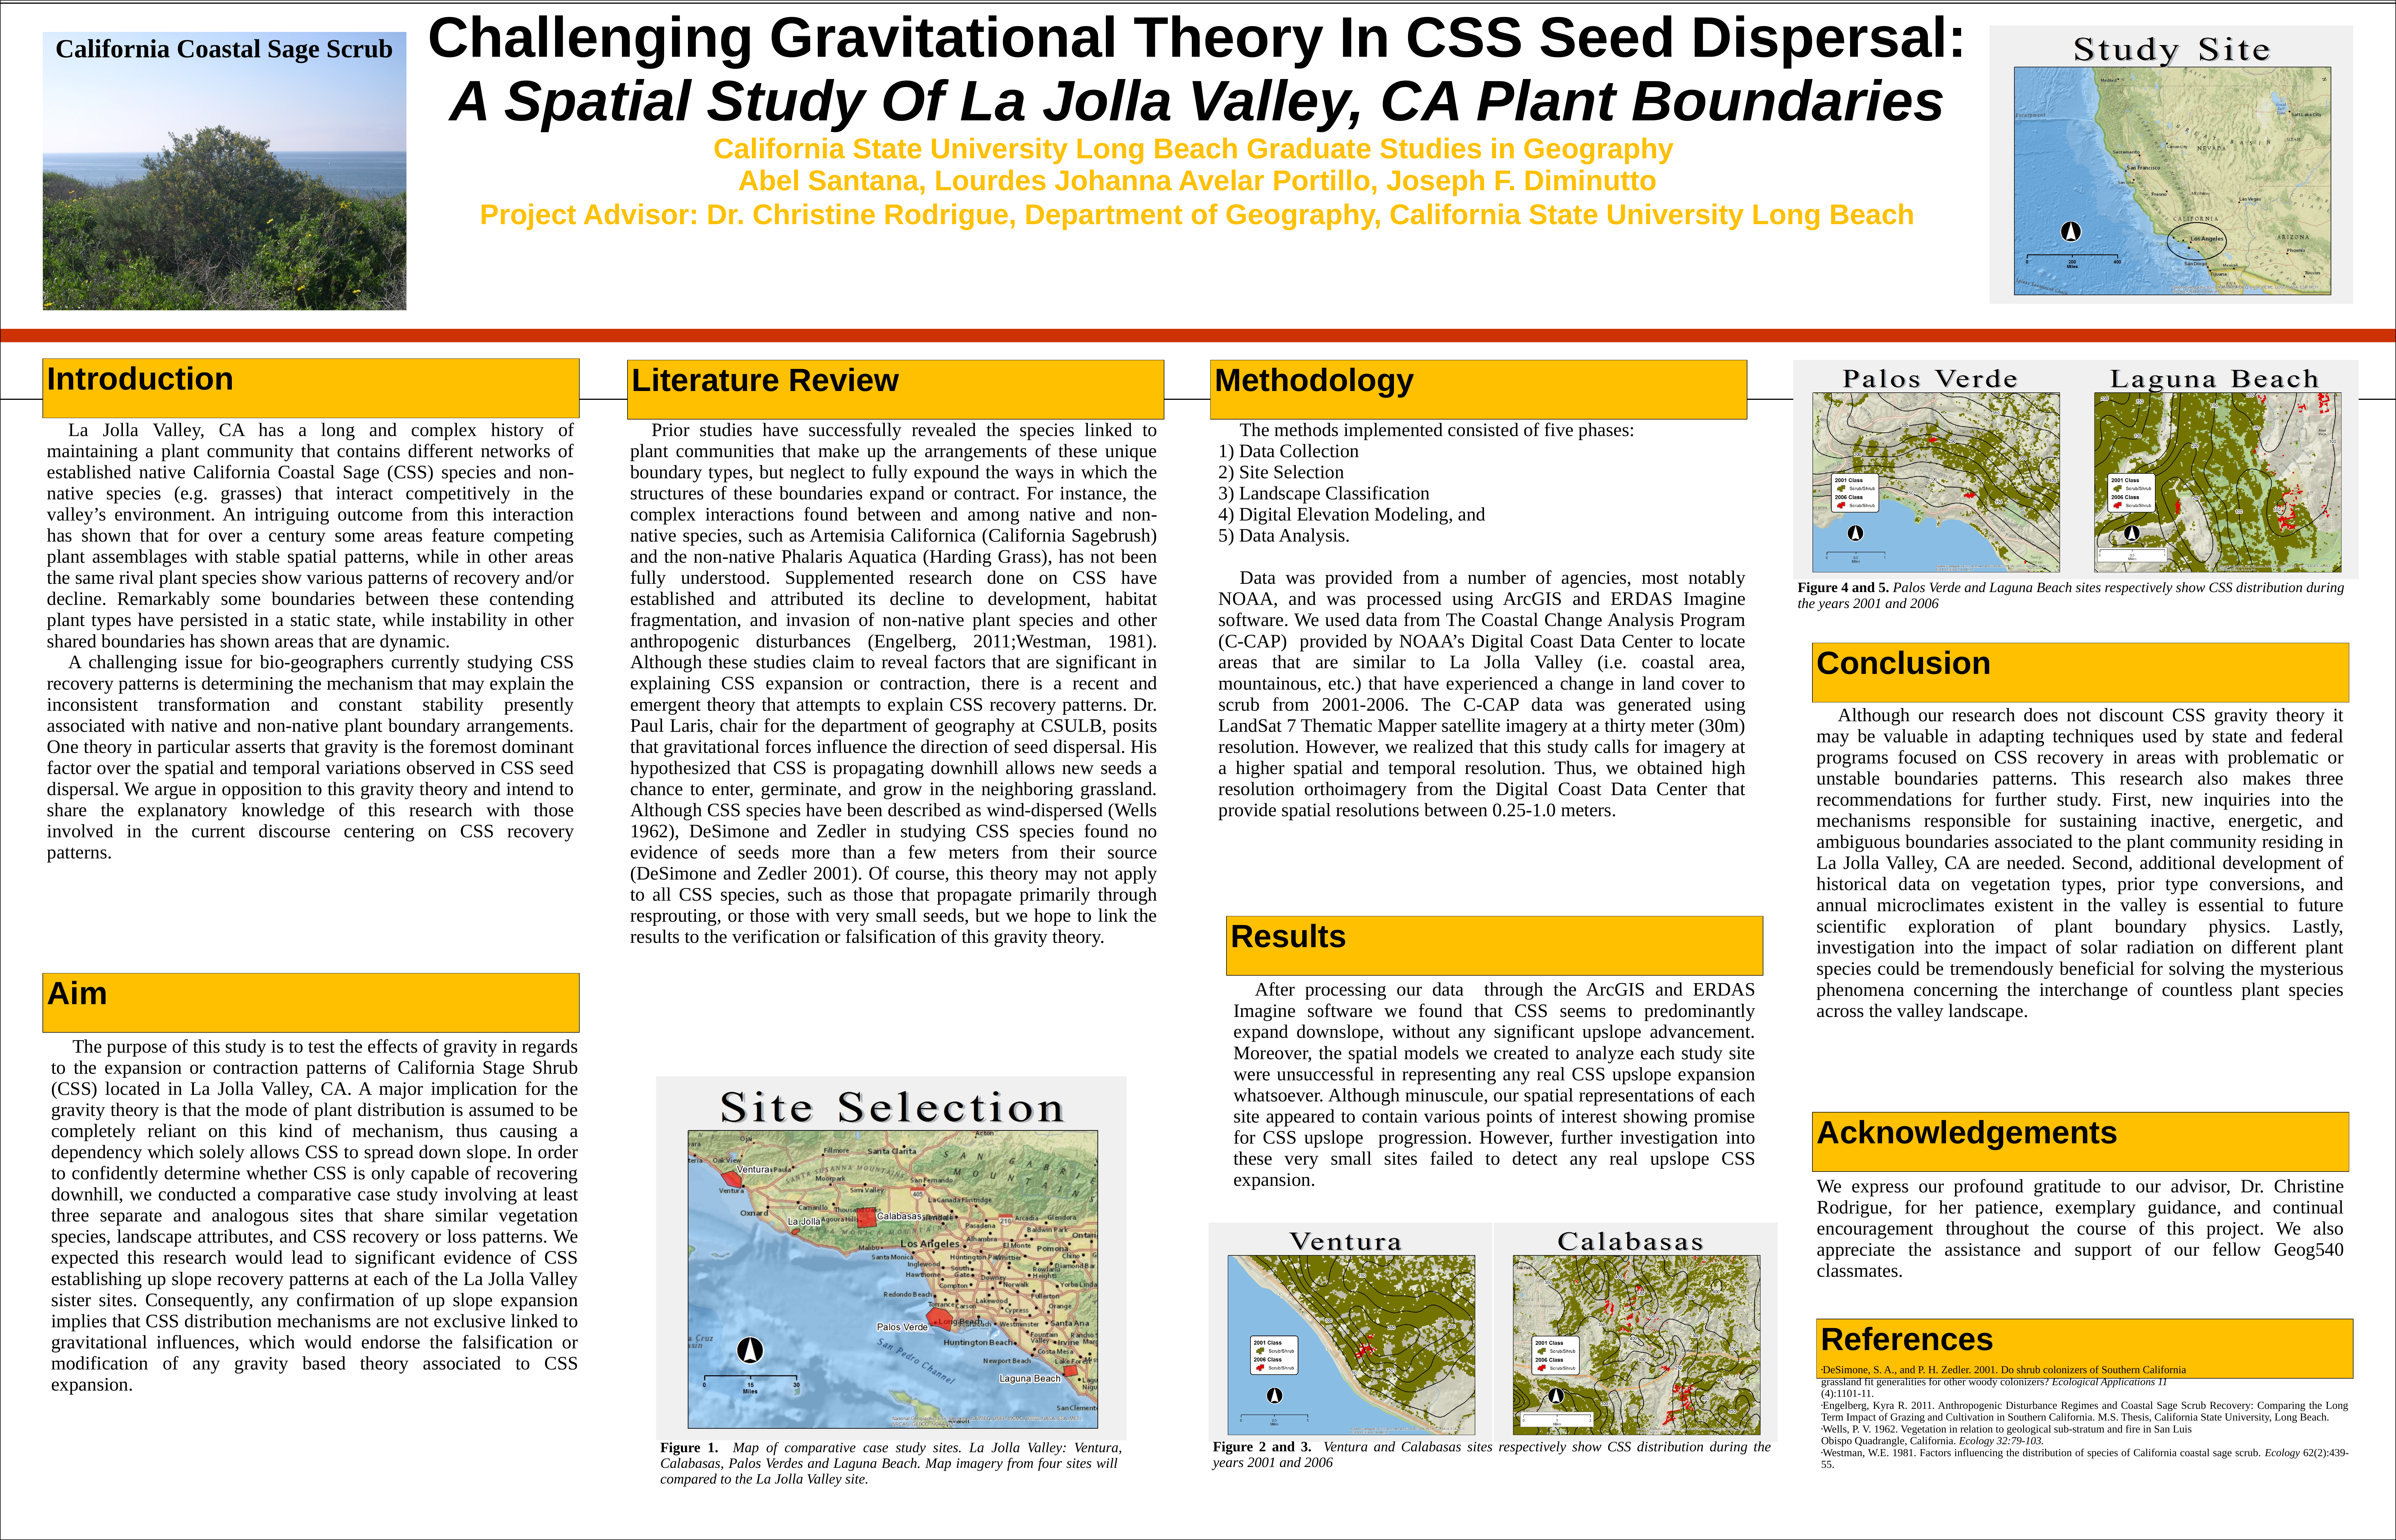

Challenging Gravitational Theory In CSS Seed Dispersal:
A Spatial Study Of La Jolla Valley, CA Plant Boundaries
California State University Long Beach Graduate Studies in Geography
Abel Santana, Lourdes Johanna Avelar Portillo, Joseph F. Diminutto
Project Advisor: Dr. Christine Rodrigue, Department of Geography, California State University Long Beach
California Coastal Sage Scrub
Introduction
Literature Review
Methodology
	La Jolla Valley, CA has a long and complex history of maintaining a plant community that contains different networks of established native California Coastal Sage (CSS) species and non-native species (e.g. grasses) that interact competitively in the valley’s environment. An intriguing outcome from this interaction has shown that for over a century some areas feature competing plant assemblages with stable spatial patterns, while in other areas the same rival plant species show various patterns of recovery and/or decline. Remarkably some boundaries between these contending plant types have persisted in a static state, while instability in other shared boundaries has shown areas that are dynamic.
	A challenging issue for bio-geographers currently studying CSS recovery patterns is determining the mechanism that may explain the inconsistent transformation and constant stability presently associated with native and non-native plant boundary arrangements. One theory in particular asserts that gravity is the foremost dominant factor over the spatial and temporal variations observed in CSS seed dispersal. We argue in opposition to this gravity theory and intend to share the explanatory knowledge of this research with those involved in the current discourse centering on CSS recovery patterns.
	Prior studies have successfully revealed the species linked to plant communities that make up the arrangements of these unique boundary types, but neglect to fully expound the ways in which the structures of these boundaries expand or contract. For instance, the complex interactions found between and among native and non-native species, such as Artemisia Californica (California Sagebrush) and the non-native Phalaris Aquatica (Harding Grass), has not been fully understood. Supplemented research done on CSS have established and attributed its decline to development, habitat fragmentation, and invasion of non-native plant species and other anthropogenic disturbances (Engelberg, 2011;Westman, 1981). Although these studies claim to reveal factors that are significant in explaining CSS expansion or contraction, there is a recent and emergent theory that attempts to explain CSS recovery patterns. Dr. Paul Laris, chair for the department of geography at CSULB, posits that gravitational forces influence the direction of seed dispersal. His hypothesized that CSS is propagating downhill allows new seeds a chance to enter, germinate, and grow in the neighboring grassland. Although CSS species have been described as wind-dispersed (Wells 1962), DeSimone and Zedler in studying CSS species found no evidence of seeds more than a few meters from their source (DeSimone and Zedler 2001). Of course, this theory may not apply to all CSS species, such as those that propagate primarily through resprouting, or those with very small seeds, but we hope to link the results to the verification or falsification of this gravity theory.
	The methods implemented consisted of five phases:
1) Data Collection
2) Site Selection
3) Landscape Classification
4) Digital Elevation Modeling, and
5) Data Analysis.
	Data was provided from a number of agencies, most notably NOAA, and was processed using ArcGIS and ERDAS Imagine software. We used data from The Coastal Change Analysis Program (C-CAP) provided by NOAA’s Digital Coast Data Center to locate areas that are similar to La Jolla Valley (i.e. coastal area, mountainous, etc.) that have experienced a change in land cover to scrub from 2001-2006. The C-CAP data was generated using LandSat 7 Thematic Mapper satellite imagery at a thirty meter (30m) resolution. However, we realized that this study calls for imagery at a higher spatial and temporal resolution. Thus, we obtained high resolution orthoimagery from the Digital Coast Data Center that provide spatial resolutions between 0.25-1.0 meters.
Figure 4 and 5. Palos Verde and Laguna Beach sites respectively show CSS distribution during the years 2001 and 2006
Conclusion
	Although our research does not discount CSS gravity theory it may be valuable in adapting techniques used by state and federal programs focused on CSS recovery in areas with problematic or unstable boundaries patterns. This research also makes three recommendations for further study. First, new inquiries into the mechanisms responsible for sustaining inactive, energetic, and ambiguous boundaries associated to the plant community residing in La Jolla Valley, CA are needed. Second, additional development of historical data on vegetation types, prior type conversions, and annual microclimates existent in the valley is essential to future scientific exploration of plant boundary physics. Lastly, investigation into the impact of solar radiation on different plant species could be tremendously beneficial for solving the mysterious phenomena concerning the interchange of countless plant species across the valley landscape.
Results
Aim
	After processing our data through the ArcGIS and ERDAS Imagine software we found that CSS seems to predominantly expand downslope, without any significant upslope advancement. Moreover, the spatial models we created to analyze each study site were unsuccessful in representing any real CSS upslope expansion whatsoever. Although minuscule, our spatial representations of each site appeared to contain various points of interest showing promise for CSS upslope progression. However, further investigation into these very small sites failed to detect any real upslope CSS expansion.
	The purpose of this study is to test the effects of gravity in regards to the expansion or contraction patterns of California Stage Shrub (CSS) located in La Jolla Valley, CA. A major implication for the gravity theory is that the mode of plant distribution is assumed to be completely reliant on this kind of mechanism, thus causing a dependency which solely allows CSS to spread down slope. In order to confidently determine whether CSS is only capable of recovering downhill, we conducted a comparative case study involving at least three separate and analogous sites that share similar vegetation species, landscape attributes, and CSS recovery or loss patterns. We expected this research would lead to significant evidence of CSS establishing up slope recovery patterns at each of the La Jolla Valley sister sites. Consequently, any confirmation of up slope expansion implies that CSS distribution mechanisms are not exclusive linked to gravitational influences, which would endorse the falsification or modification of any gravity based theory associated to CSS expansion.
Acknowledgements
We express our profound gratitude to our advisor, Dr. Christine Rodrigue, for her patience, exemplary guidance, and continual encouragement throughout the course of this project. We also appreciate the assistance and support of our fellow Geog540 classmates.
References
DeSimone, S. A., and P. H. Zedler. 2001. Do shrub colonizers of Southern California
grassland fit generalities for other woody colonizers? Ecological Applications 11
(4):1101-11.
Engelberg, Kyra R. 2011. Anthropogenic Disturbance Regimes and Coastal Sage Scrub Recovery: Comparing the Long Term Impact of Grazing and Cultivation in Southern California. M.S. Thesis, California State University, Long Beach.
Wells, P. V. 1962. Vegetation in relation to geological sub-stratum and fire in San Luis
Obispo Quadrangle, California. Ecology 32:79-103.
Westman, W.E. 1981. Factors influencing the distribution of species of California coastal sage scrub. Ecology 62(2):439-55.
Figure 2 and 3. Ventura and Calabasas sites respectively show CSS distribution during the years 2001 and 2006
Figure 1. Map of comparative case study sites. La Jolla Valley: Ventura, Calabasas, Palos Verdes and Laguna Beach. Map imagery from four sites will compared to the La Jolla Valley site.